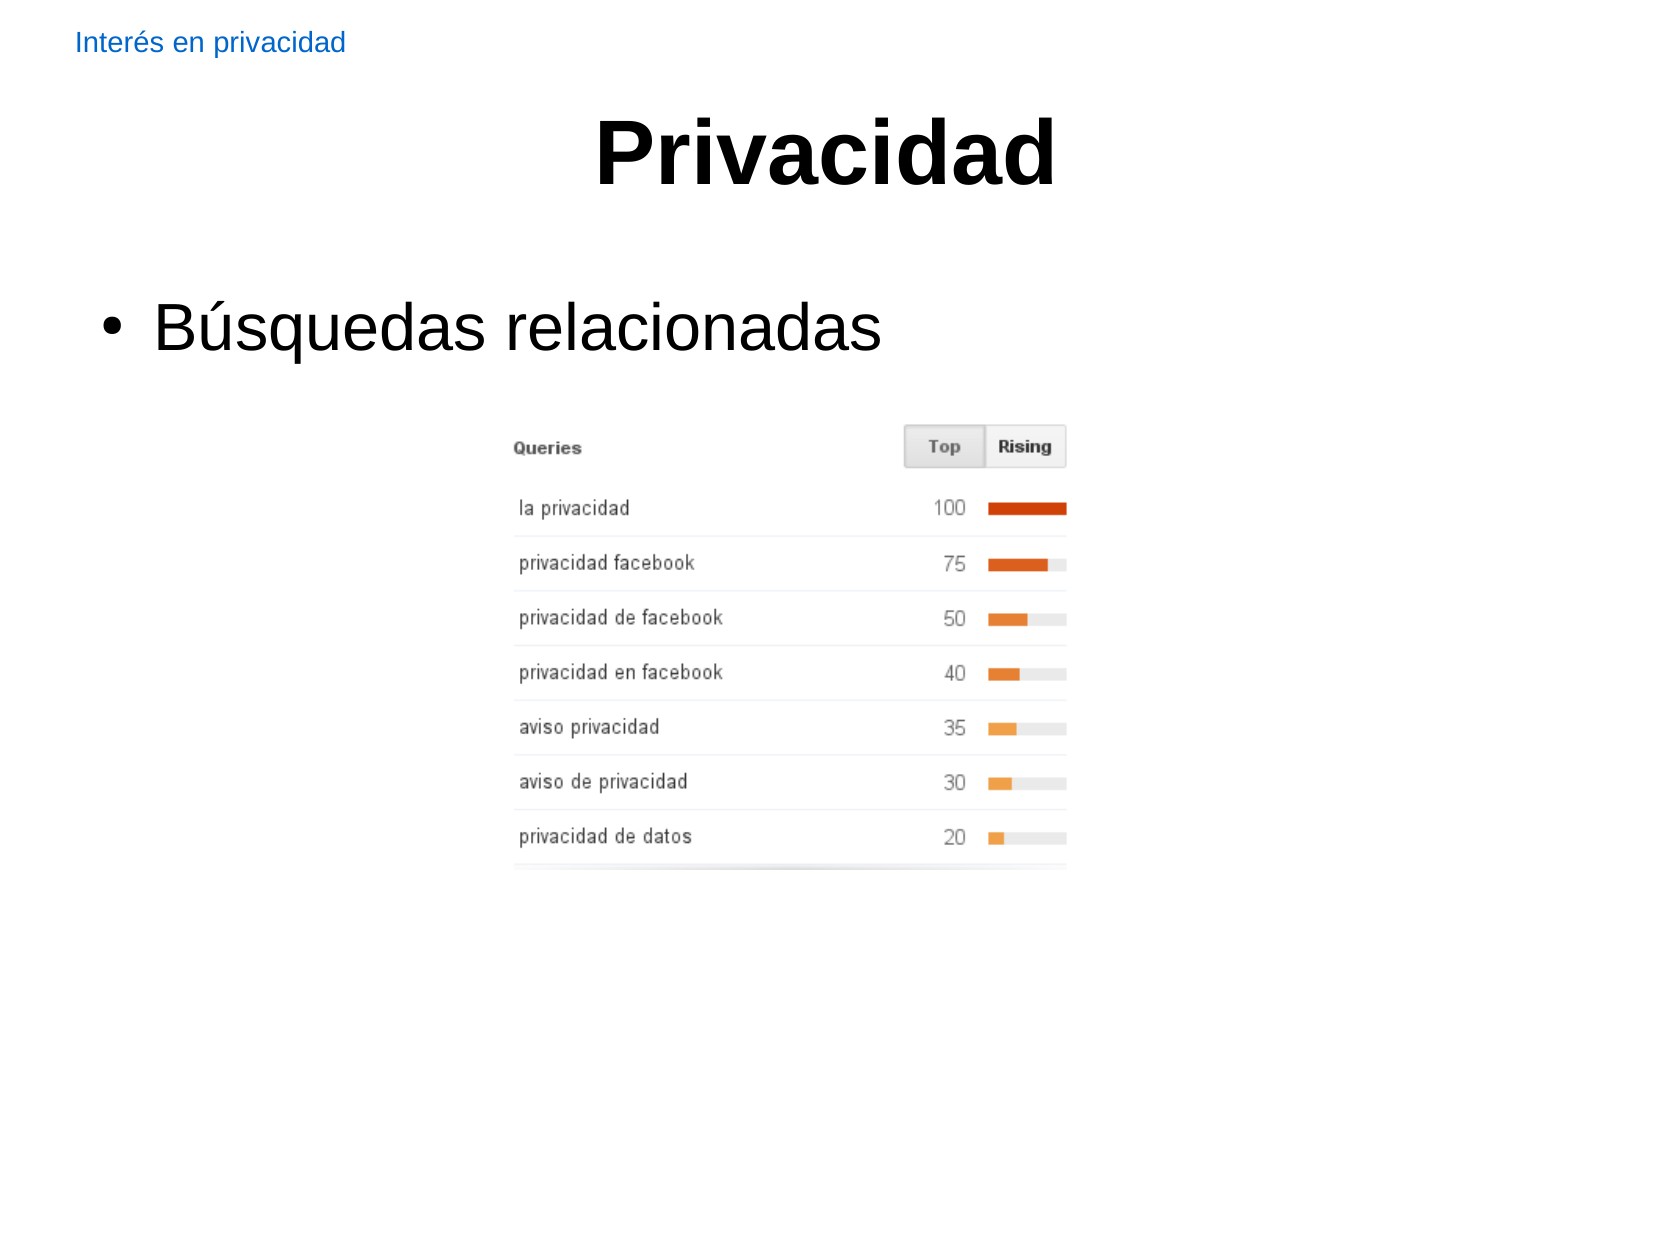

Interés en privacidad
# Privacidad
Búsquedas relacionadas